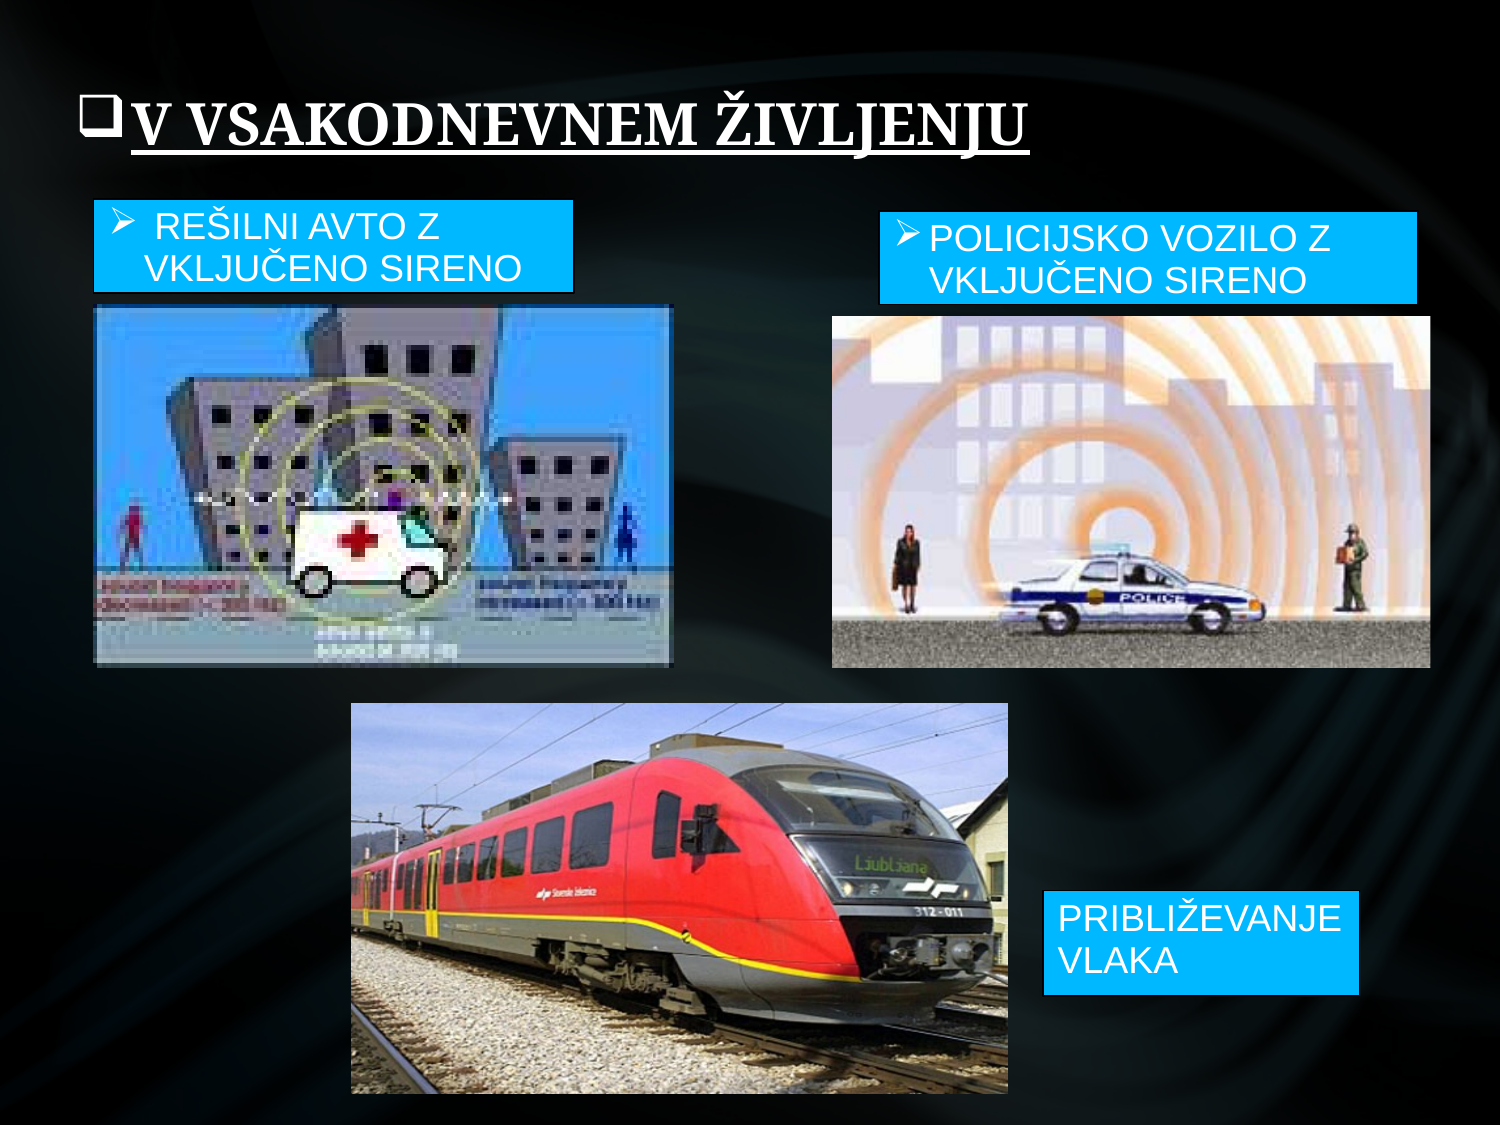

# V VSAKODNEVNEM ŽIVLJENJU
 REŠILNI AVTO Z VKLJUČENO SIRENO
POLICIJSKO VOZILO Z VKLJUČENO SIRENO
PRIBLIŽEVANJE VLAKA